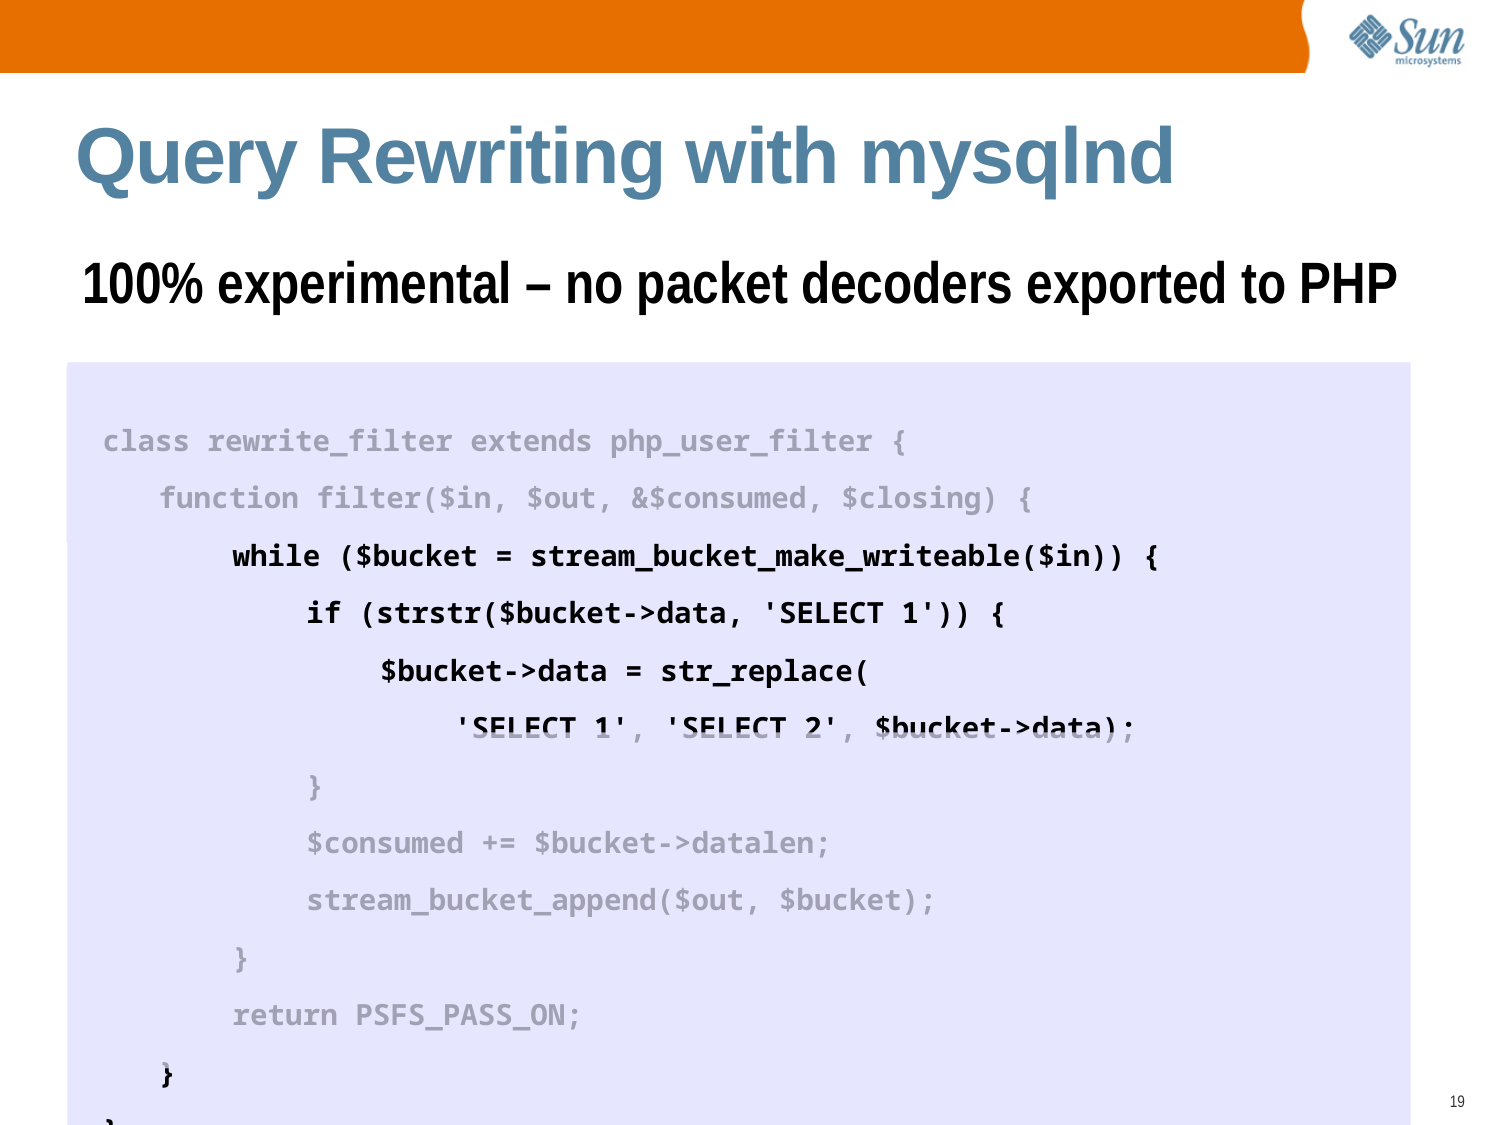

# Query Rewriting with mysqlnd
100% experimental – no packet decoders exported to PHP
class rewrite_filter extends php_user_filter {
	function filter($in, $out, &$consumed, $closing) {
		while ($bucket = stream_bucket_make_writeable($in)) {
			if (strstr($bucket->data, 'SELECT 1')) {
				$bucket->data = str_replace(
					'SELECT 1', 'SELECT 2', $bucket->data);
			}
			$consumed += $bucket->datalen;
			stream_bucket_append($out, $bucket);
		}
		return PSFS_PASS_ON;
	}
}